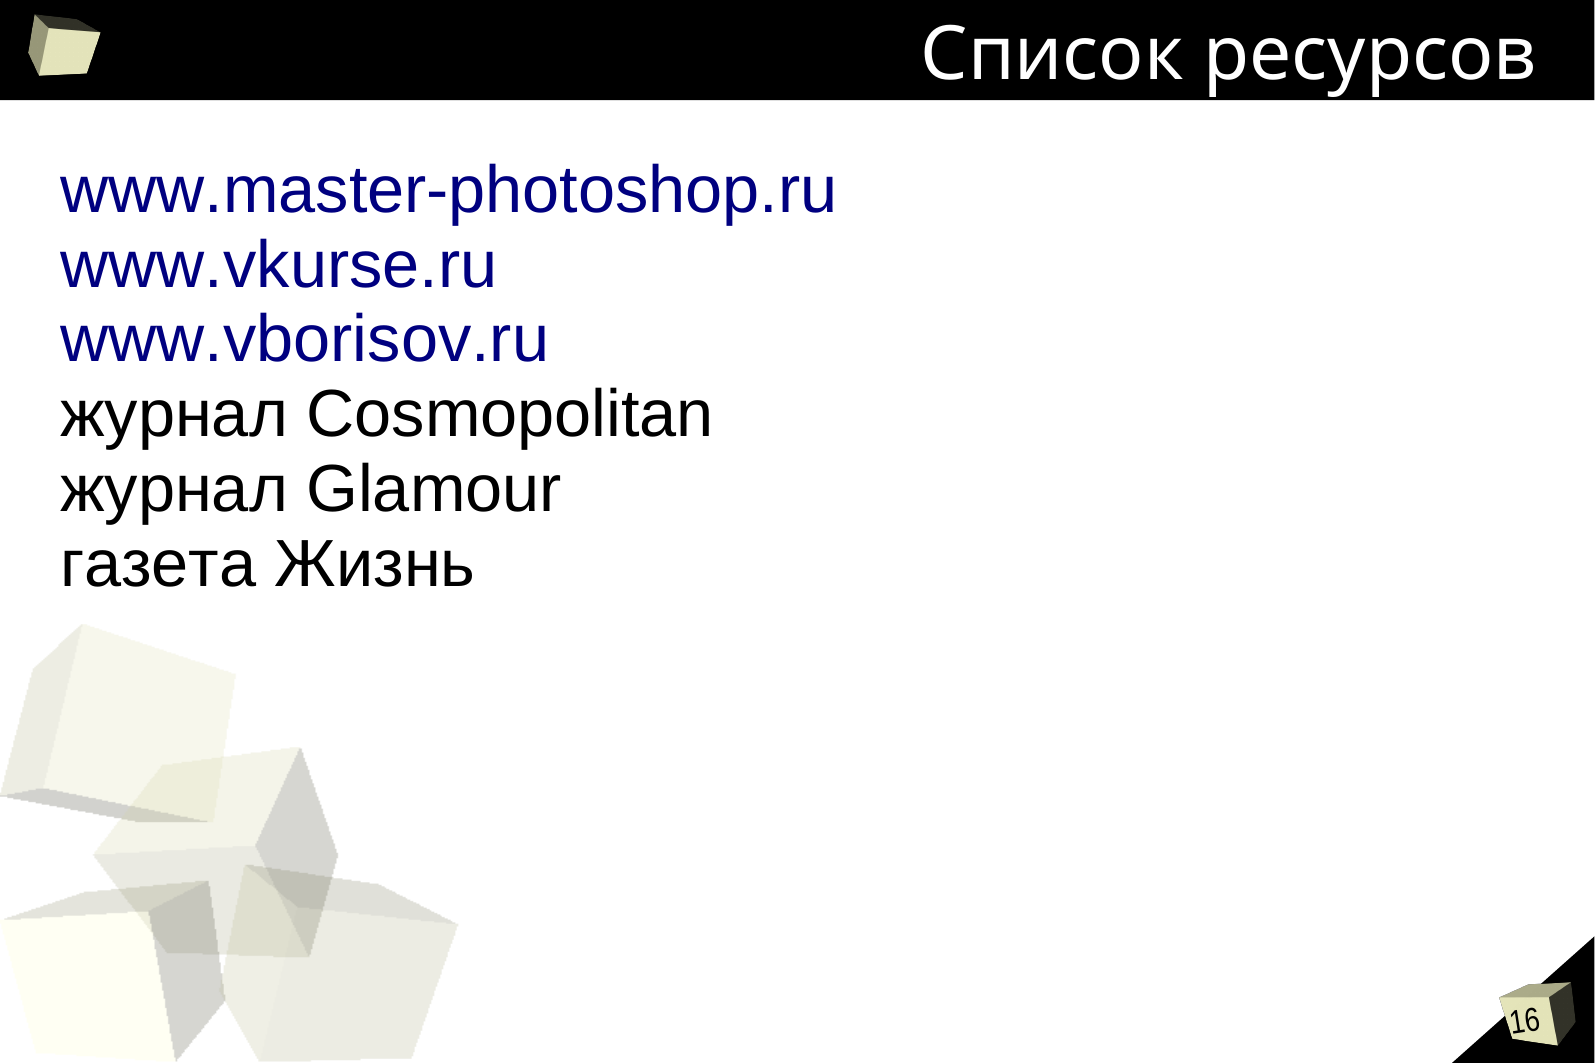

# Список ресурсов
www.master-photoshop.ru
www.vkurse.ru
www.vborisov.ru
журнал Cosmopolitan
журнал Glamour
газета Жизнь